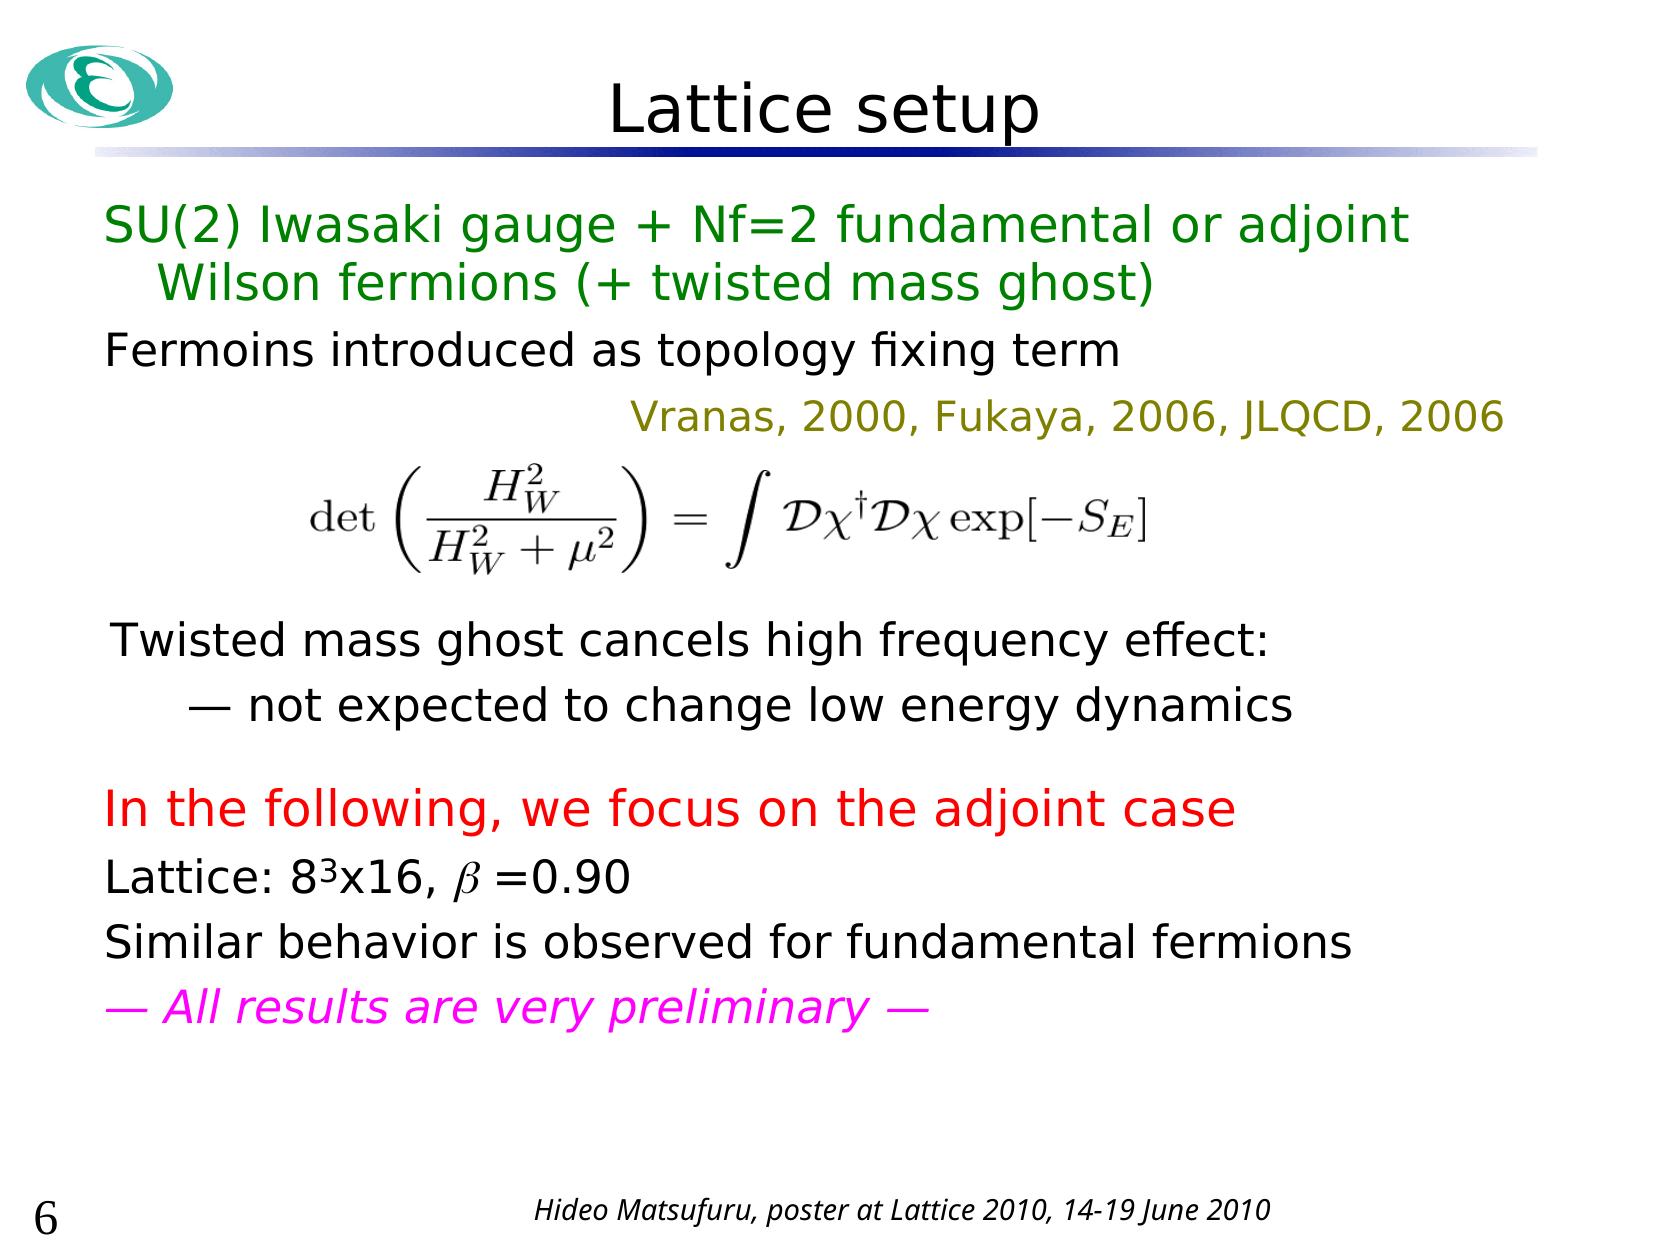

# Lattice setup
SU(2) Iwasaki gauge + Nf=2 fundamental or adjoint Wilson fermions (+ twisted mass ghost)
Fermoins introduced as topology fixing term
 Vranas, 2000, Fukaya, 2006, JLQCD, 2006
Twisted mass ghost cancels high frequency effect:
— not expected to change low energy dynamics
In the following, we focus on the adjoint case
Lattice: 83x16,  =0.90
Similar behavior is observed for fundamental fermions
— All results are very preliminary —